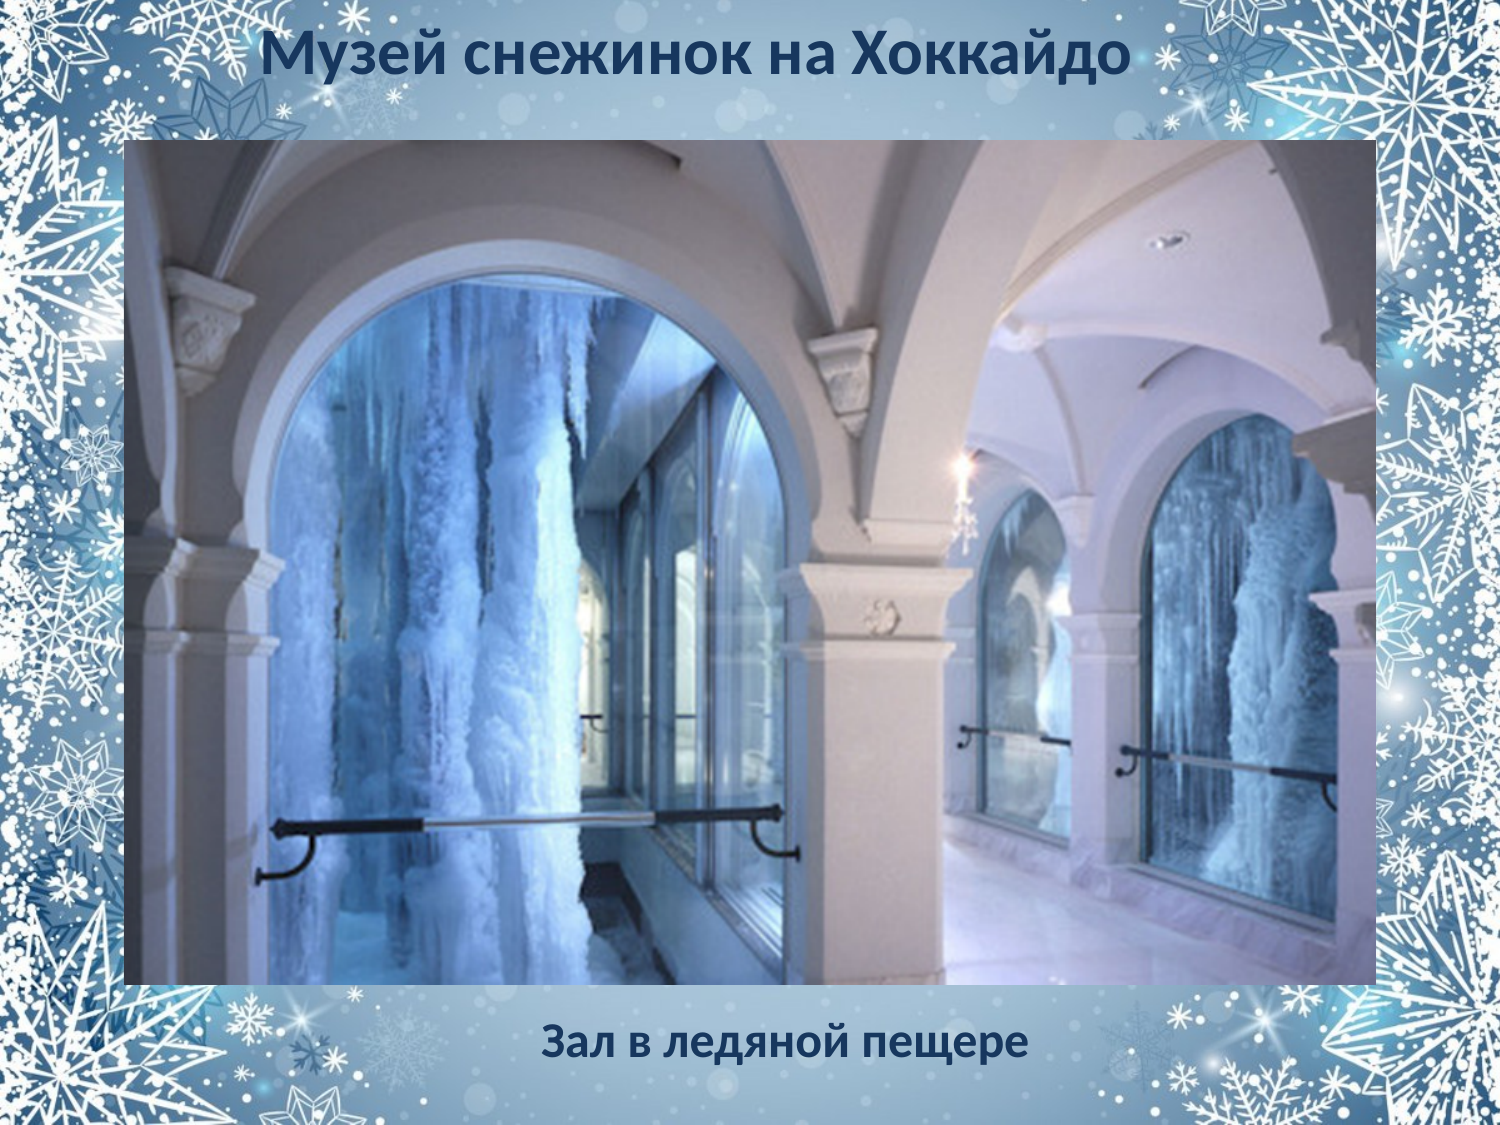

Музей снежинок на Хоккайдо
Зал в ледяной пещере